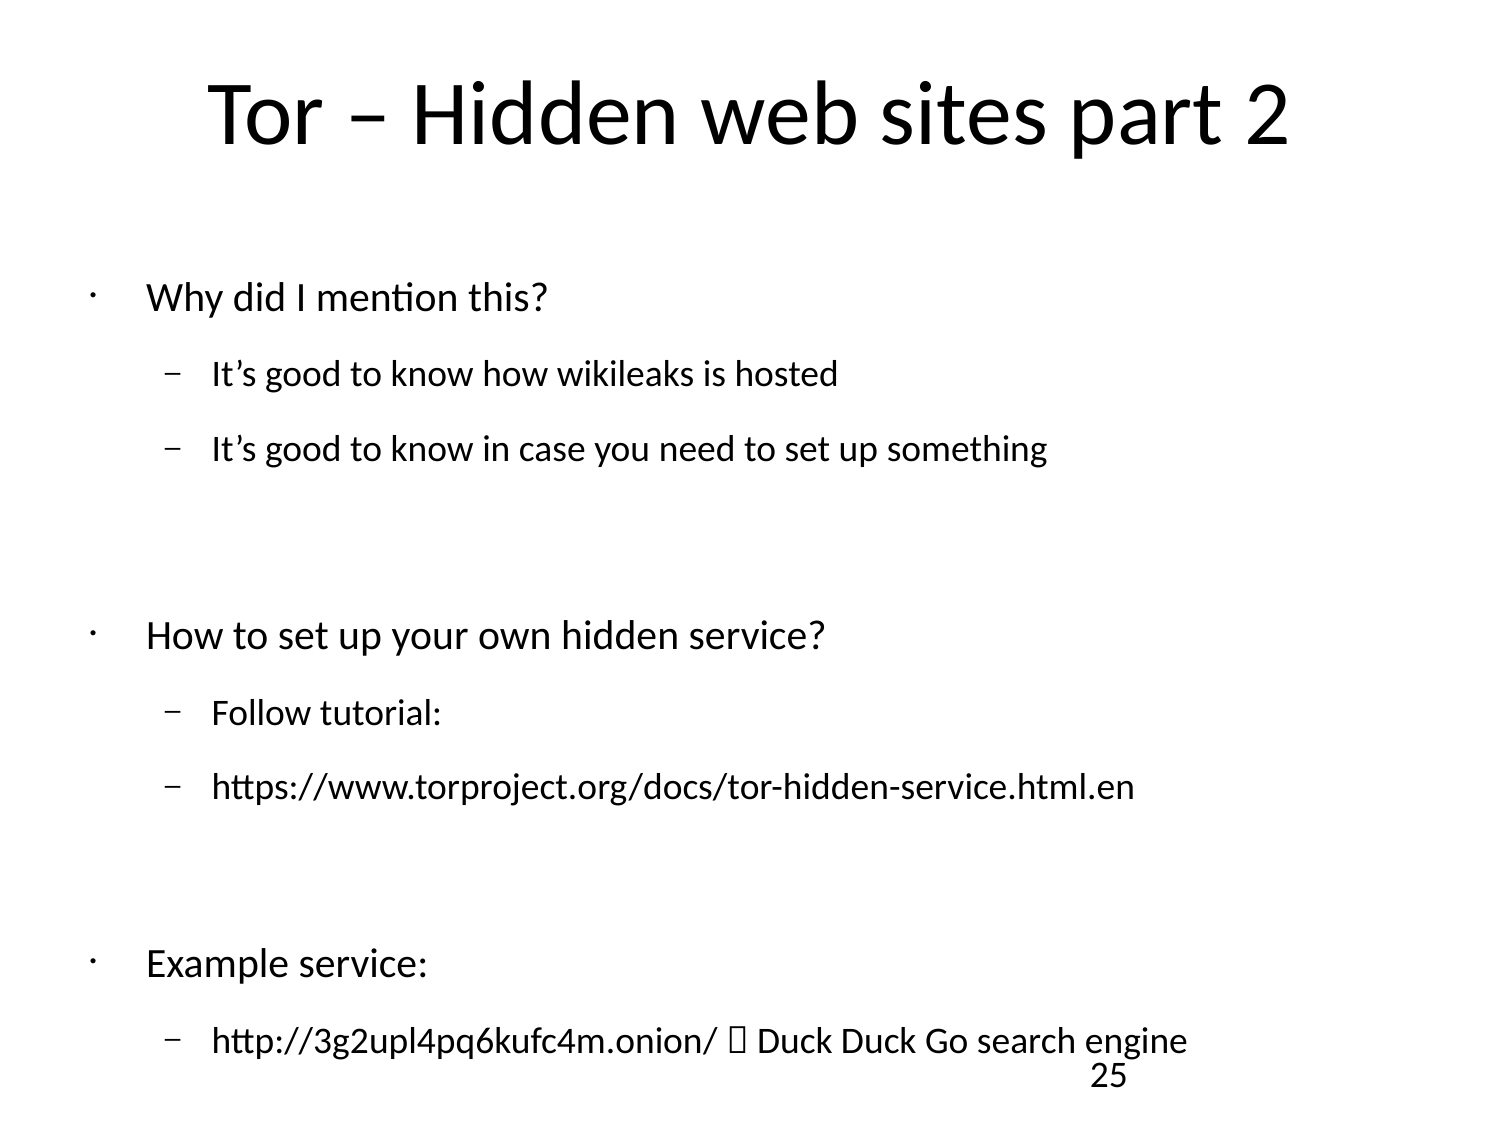

# Tor – Hidden web sites part 2
Why did I mention this?
It’s good to know how wikileaks is hosted
It’s good to know in case you need to set up something
How to set up your own hidden service?
Follow tutorial:
https://www.torproject.org/docs/tor-hidden-service.html.en
Example service:
http://3g2upl4pq6kufc4m.onion/  Duck Duck Go search engine